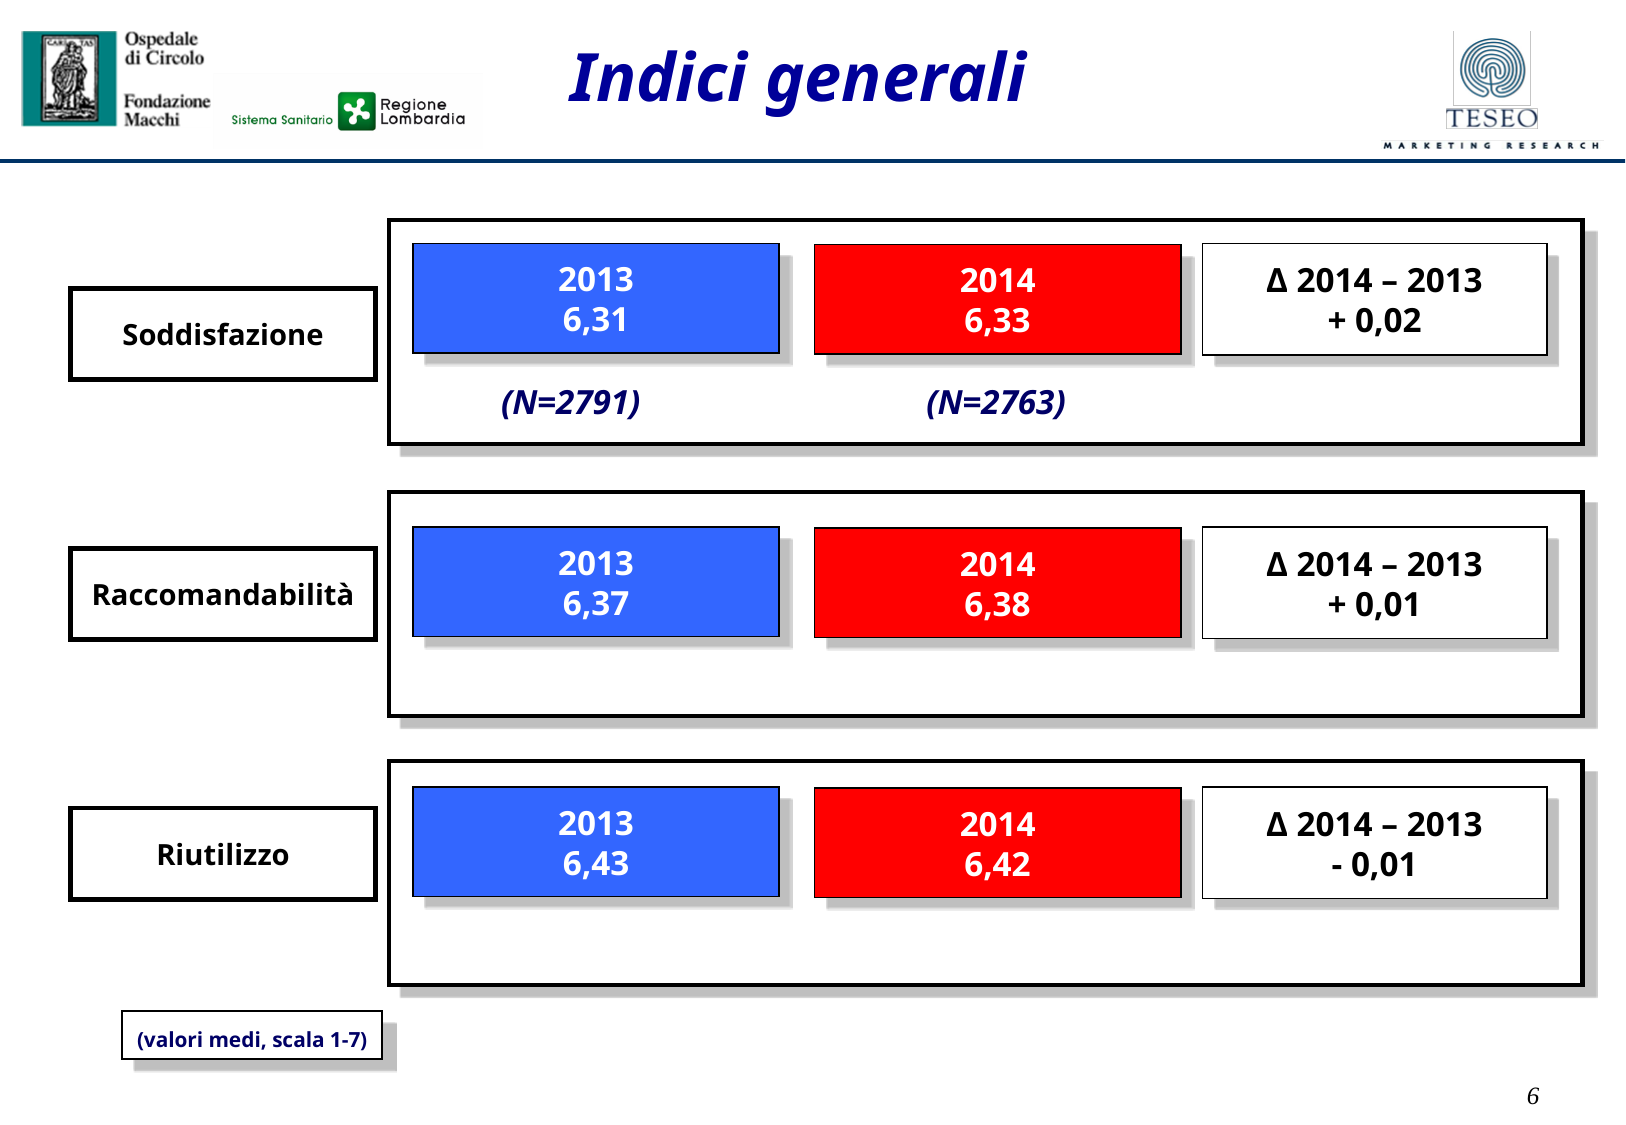

Indici generali
Δ 2014 – 2013
+ 0,02
2013
6,31
2014
6,33
Soddisfazione
(N=2791)
(N=2763)
Δ 2014 – 2013
+ 0,01
2013
6,37
2014
6,38
Raccomandabilità
Δ 2014 – 2013
- 0,01
2013
6,43
2014
6,42
Riutilizzo
(valori medi, scala 1-7)